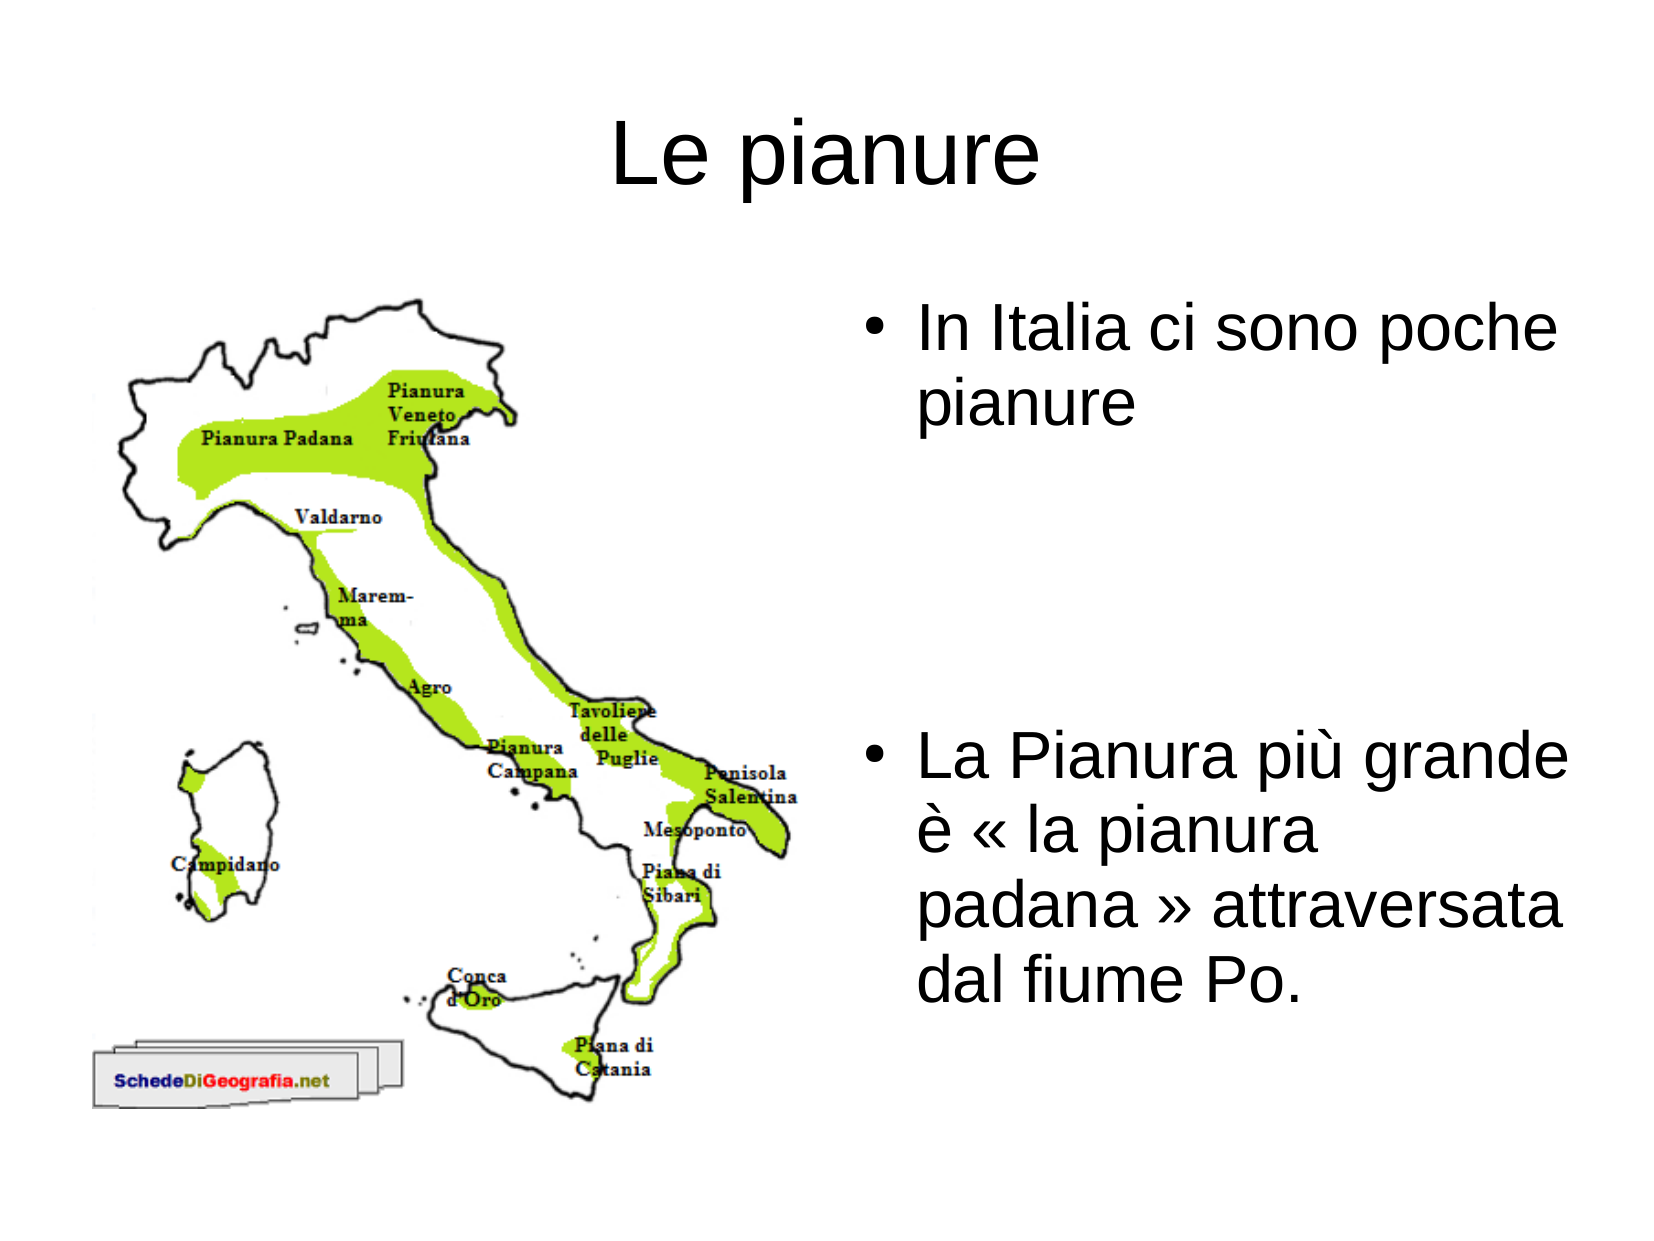

# Le pianure
In Italia ci sono poche pianure
La Pianura più grande è « la pianura padana » attraversata dal fiume Po.